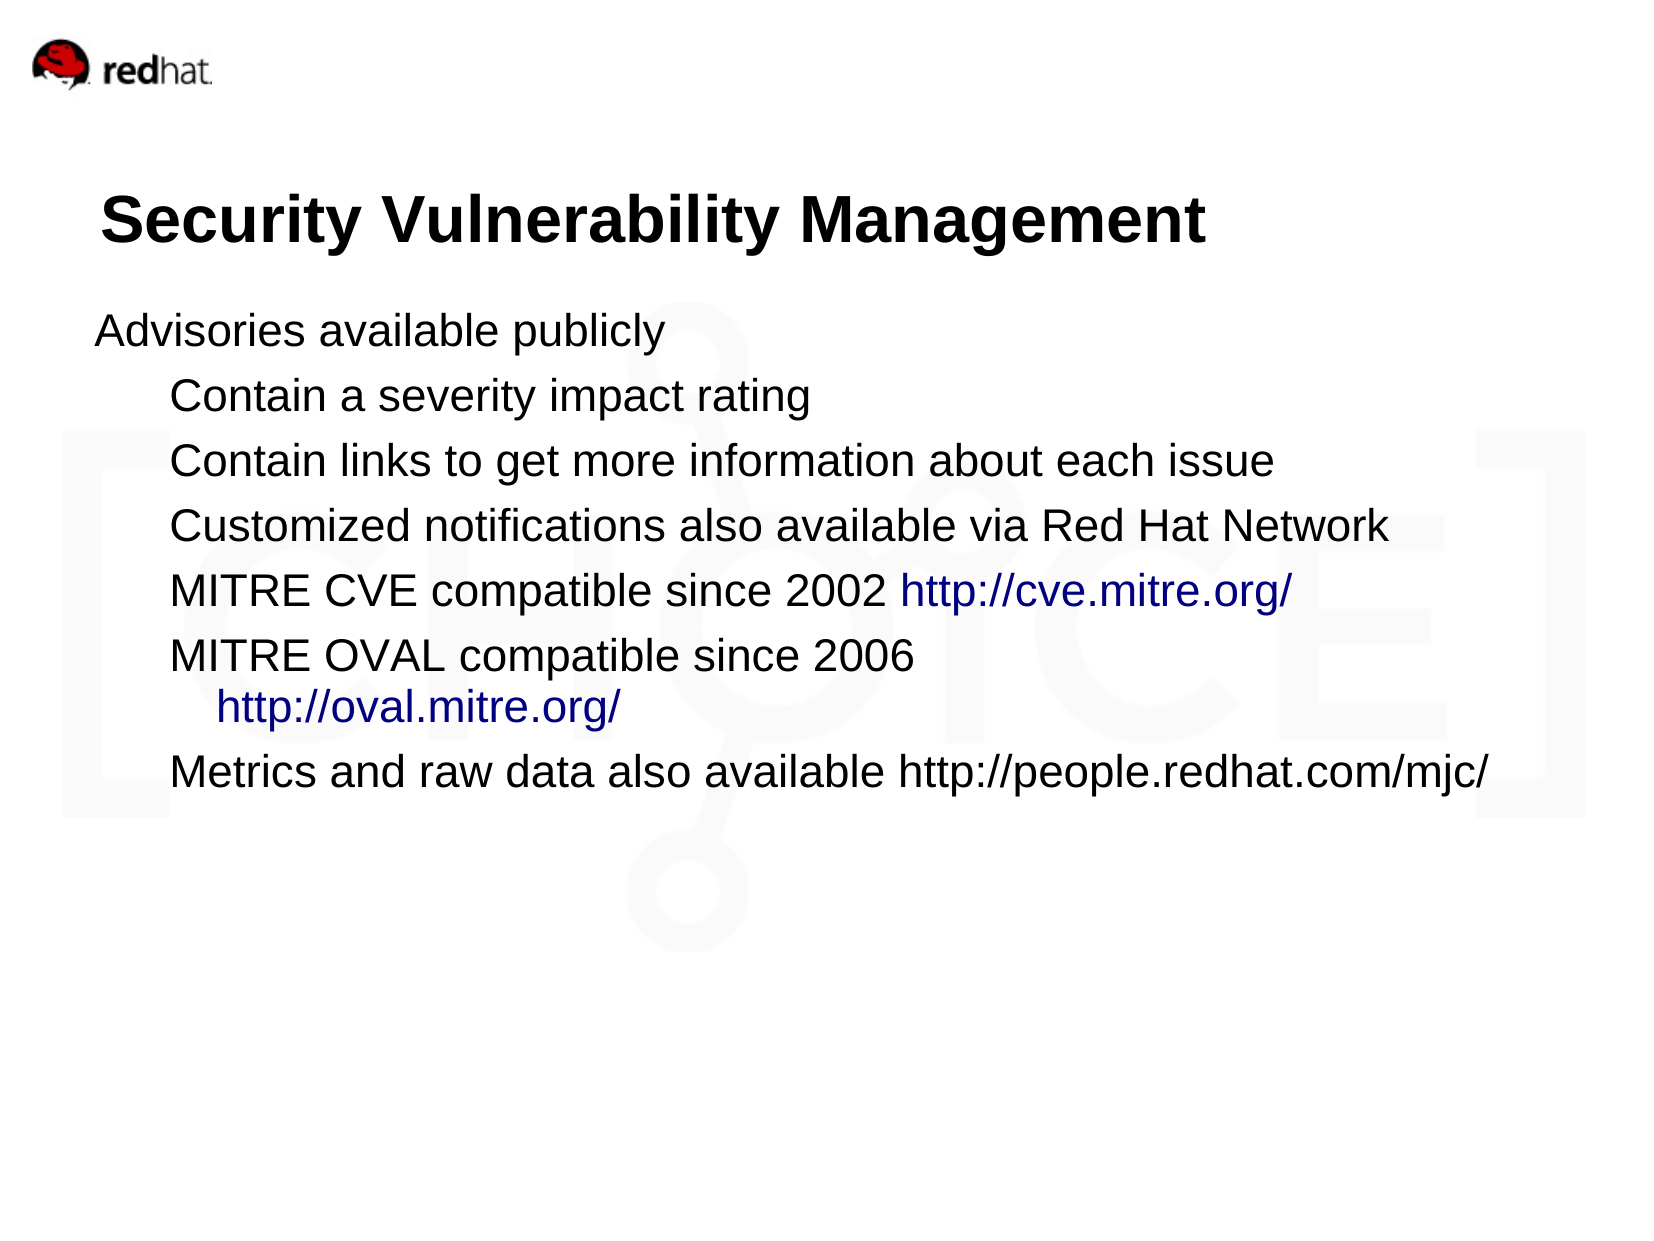

# Security Vulnerability Management
Advisories available publicly
Contain a severity impact rating
Contain links to get more information about each issue
Customized notifications also available via Red Hat Network
MITRE CVE compatible since 2002 http://cve.mitre.org/
MITRE OVAL compatible since 2006
http://oval.mitre.org/
Metrics and raw data also available http://people.redhat.com/mjc/